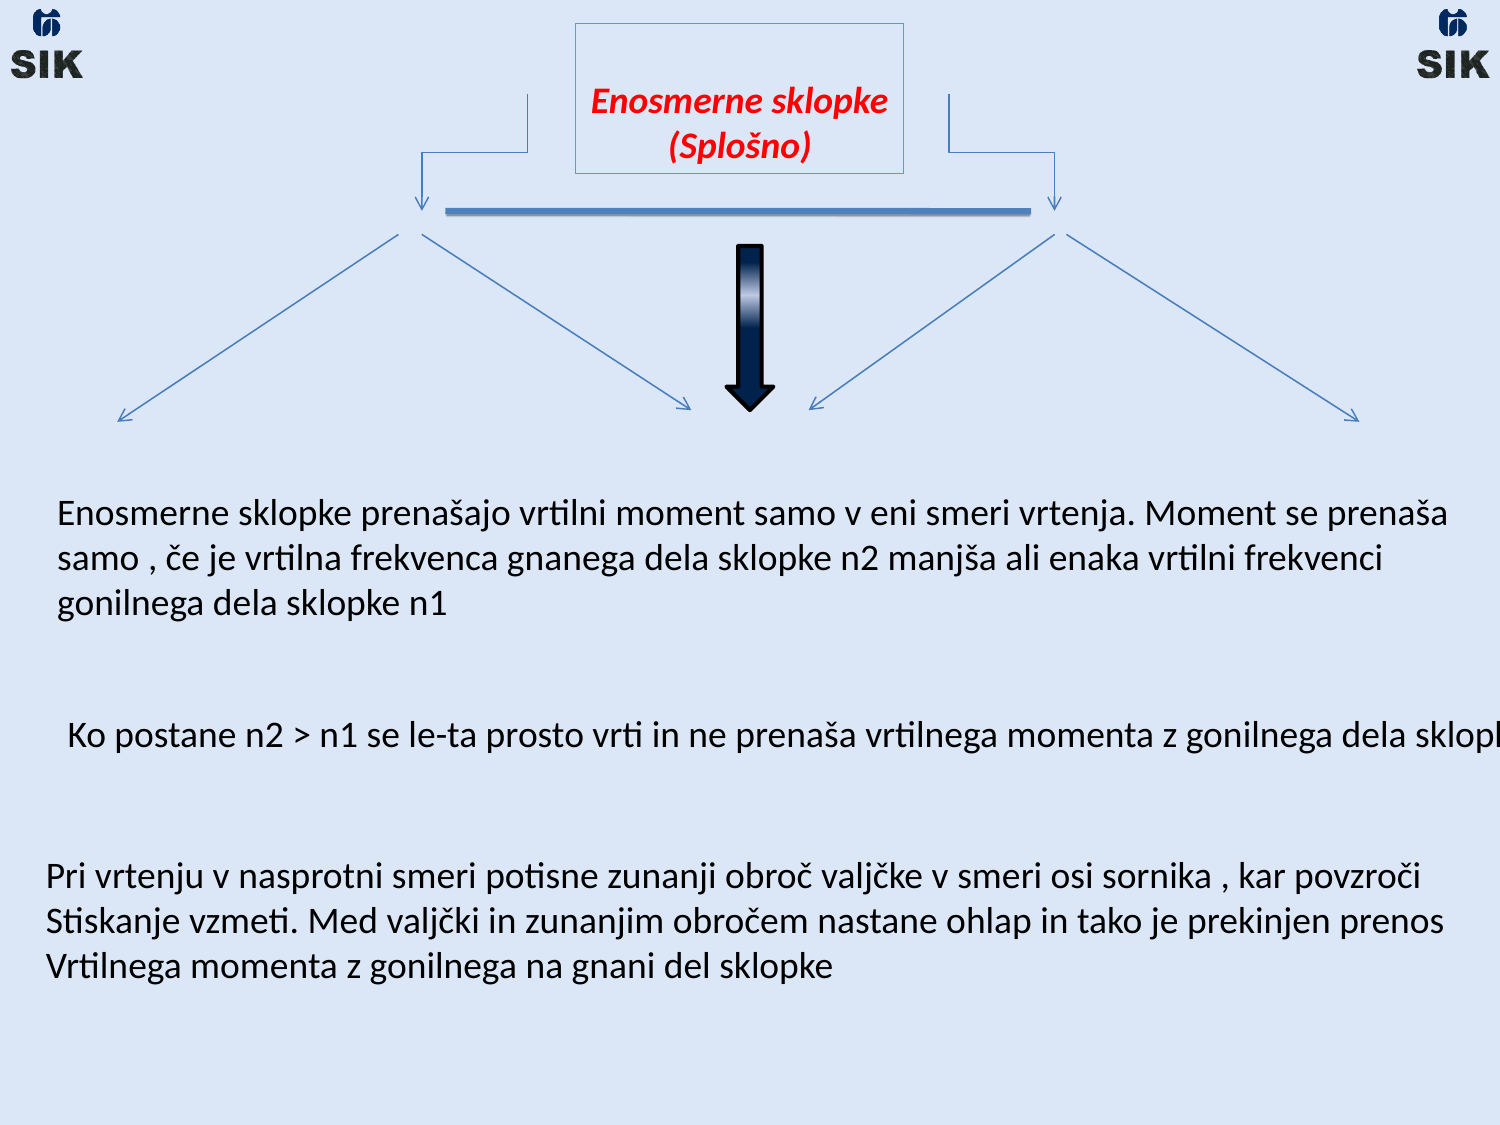

Enosmerne sklopke
(Splošno)
Enosmerne sklopke prenašajo vrtilni moment samo v eni smeri vrtenja. Moment se prenaša
samo , če je vrtilna frekvenca gnanega dela sklopke n2 manjša ali enaka vrtilni frekvenci
gonilnega dela sklopke n1
Ko postane n2 > n1 se le-ta prosto vrti in ne prenaša vrtilnega momenta z gonilnega dela sklopke
Pri vrtenju v nasprotni smeri potisne zunanji obroč valjčke v smeri osi sornika , kar povzroči
Stiskanje vzmeti. Med valjčki in zunanjim obročem nastane ohlap in tako je prekinjen prenos
Vrtilnega momenta z gonilnega na gnani del sklopke